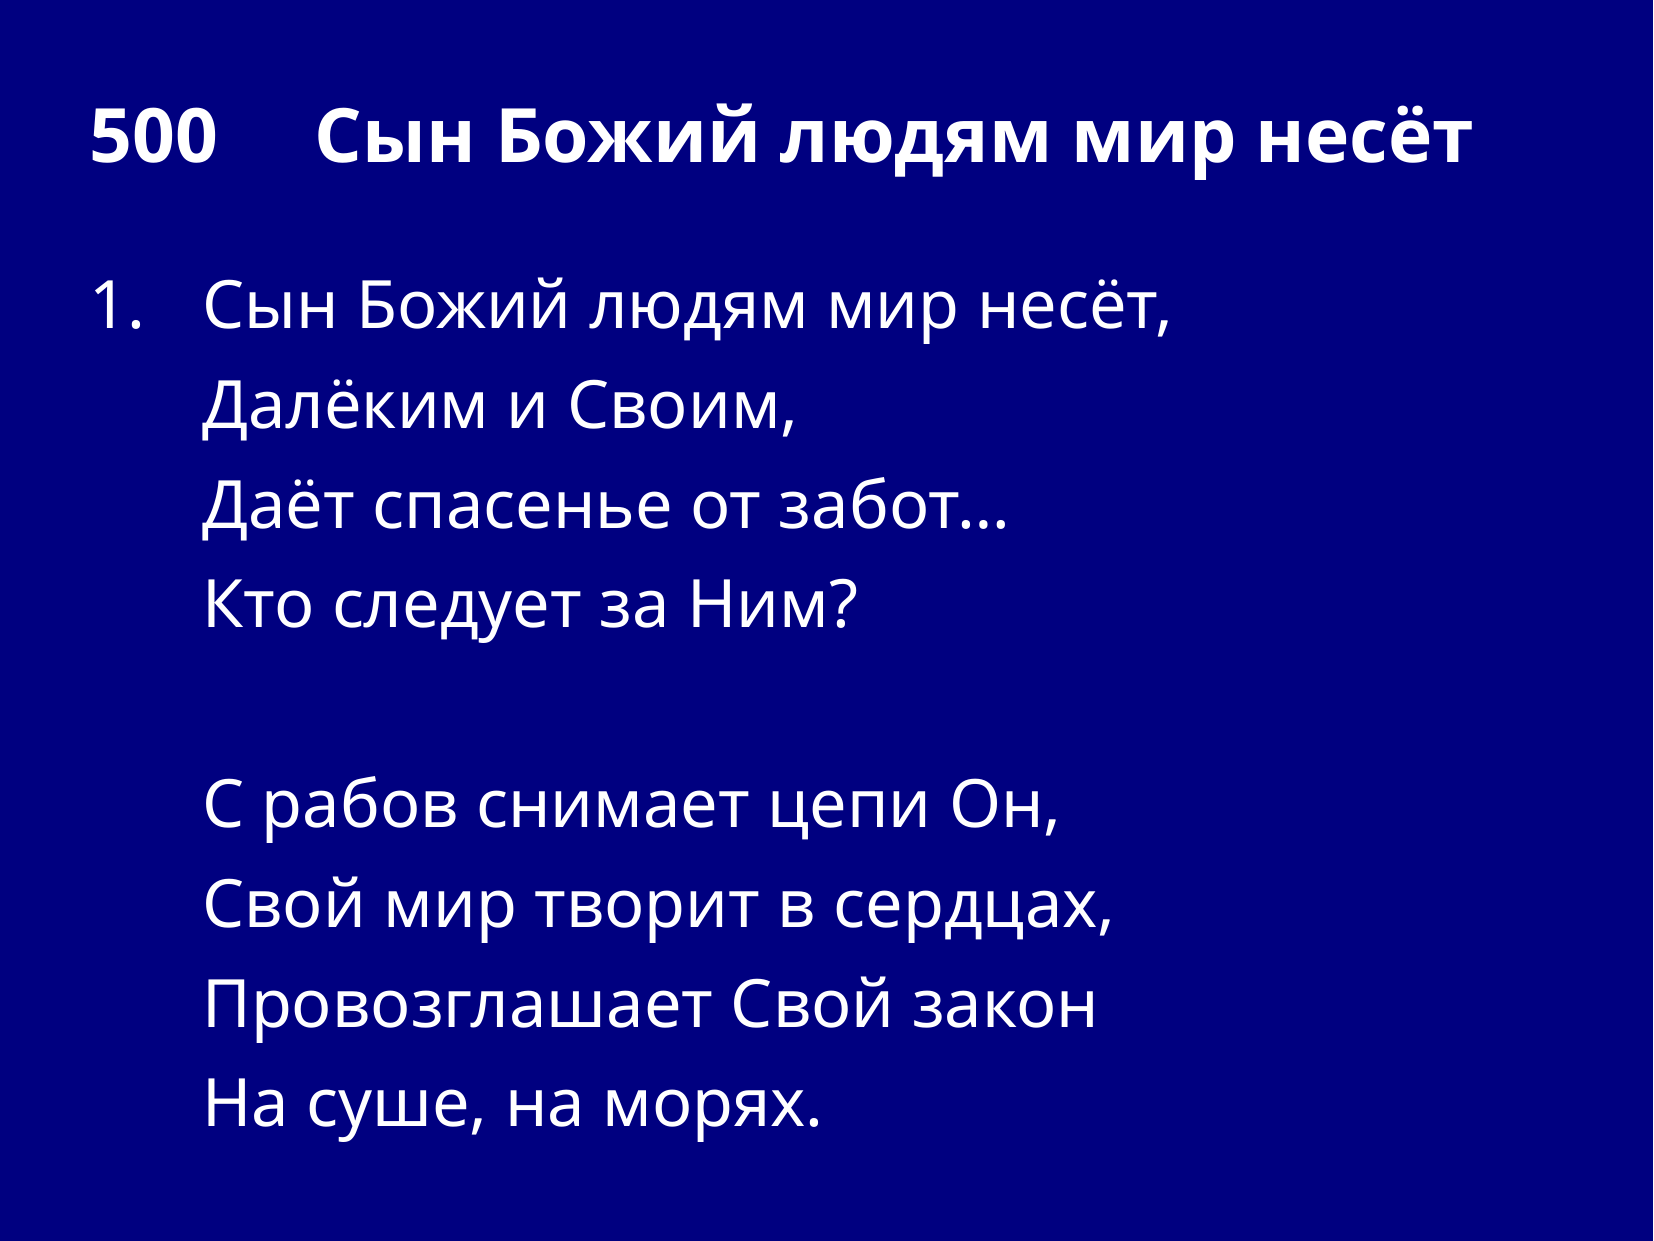

500	Сын Божий людям мир несёт
1.	Сын Божий людям мир несёт,
	Далёким и Своим,
	Даёт спасенье от забот…
	Кто следует за Ним?
	С рабов снимает цепи Он,
	Свой мир творит в сердцах,
	Провозглашает Свой закон
	На суше, на морях.